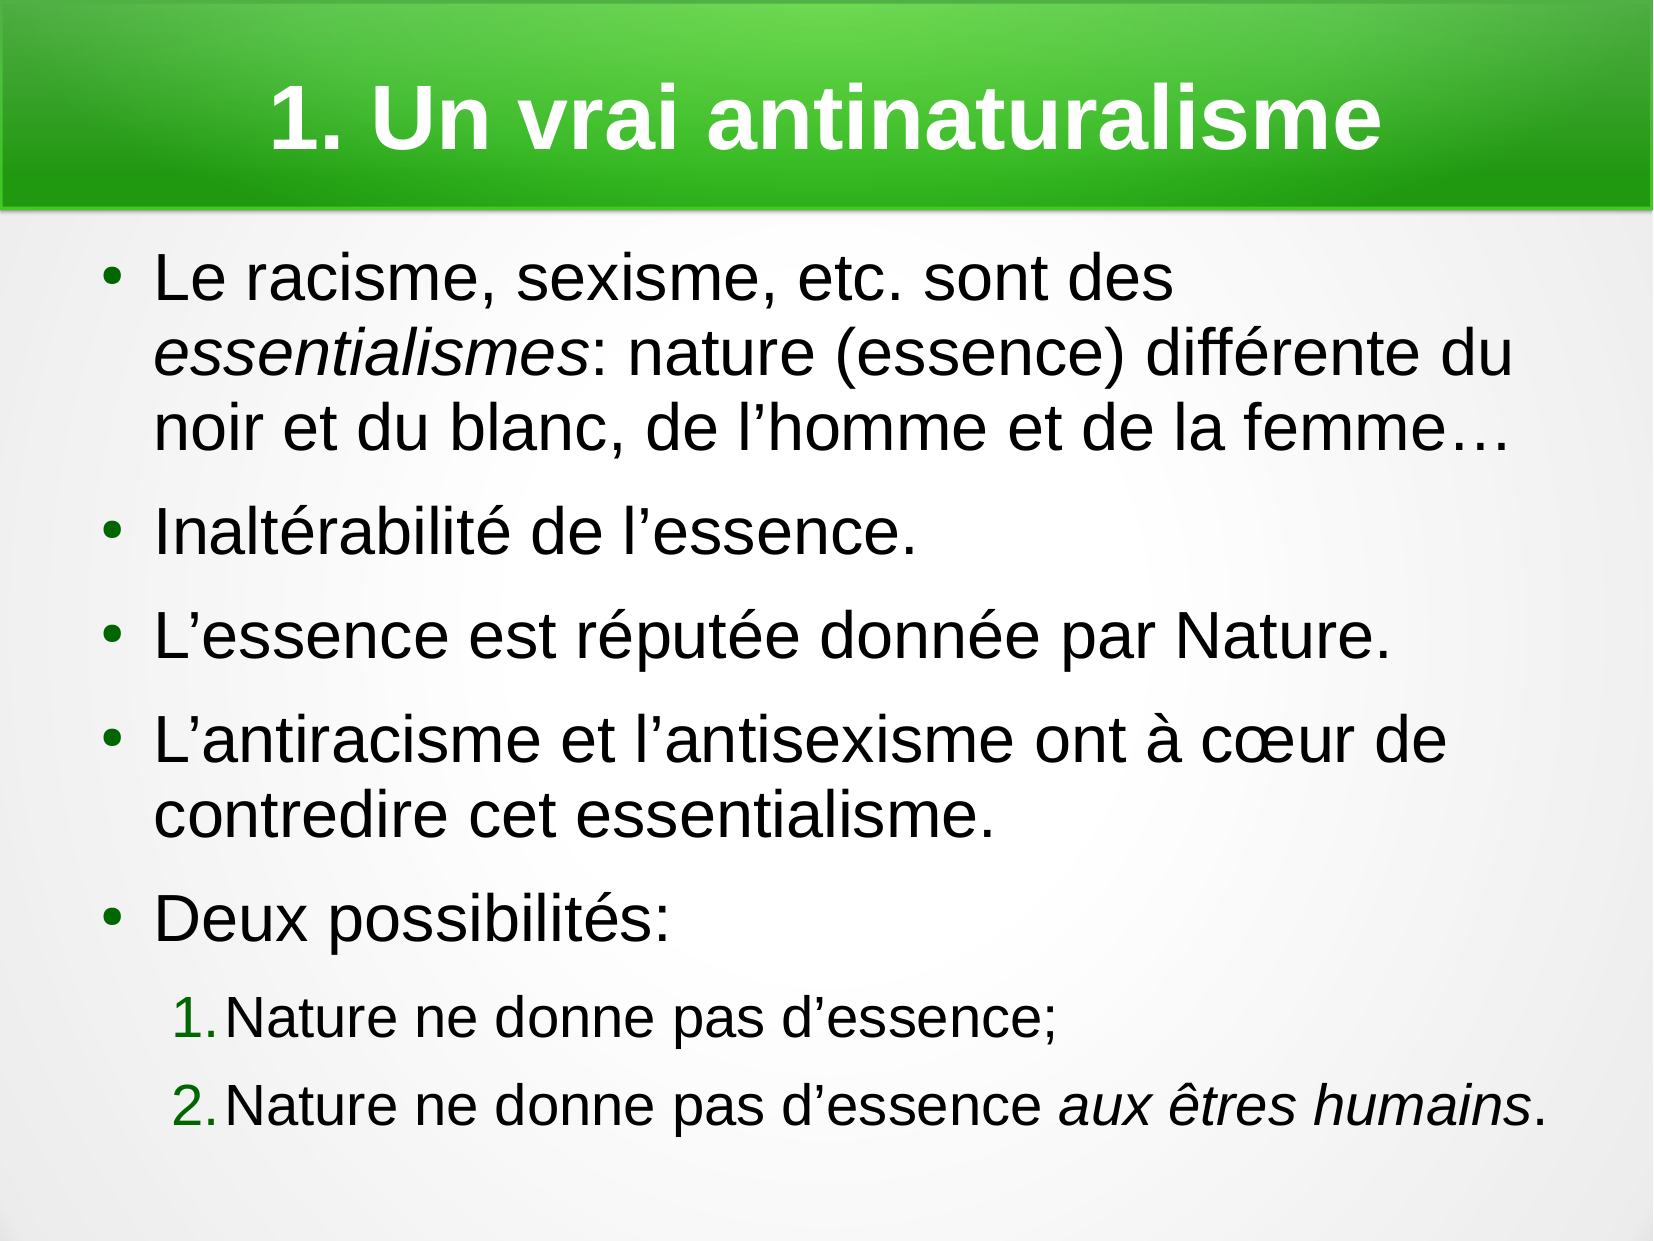

# 1. Un vrai antinaturalisme
Le racisme, sexisme, etc. sont des essentialismes: nature (essence) différente du noir et du blanc, de l’homme et de la femme…
Inaltérabilité de l’essence.
L’essence est réputée donnée par Nature.
L’antiracisme et l’antisexisme ont à cœur de contredire cet essentialisme.
Deux possibilités:
Nature ne donne pas d’essence;
Nature ne donne pas d’essence aux êtres humains.